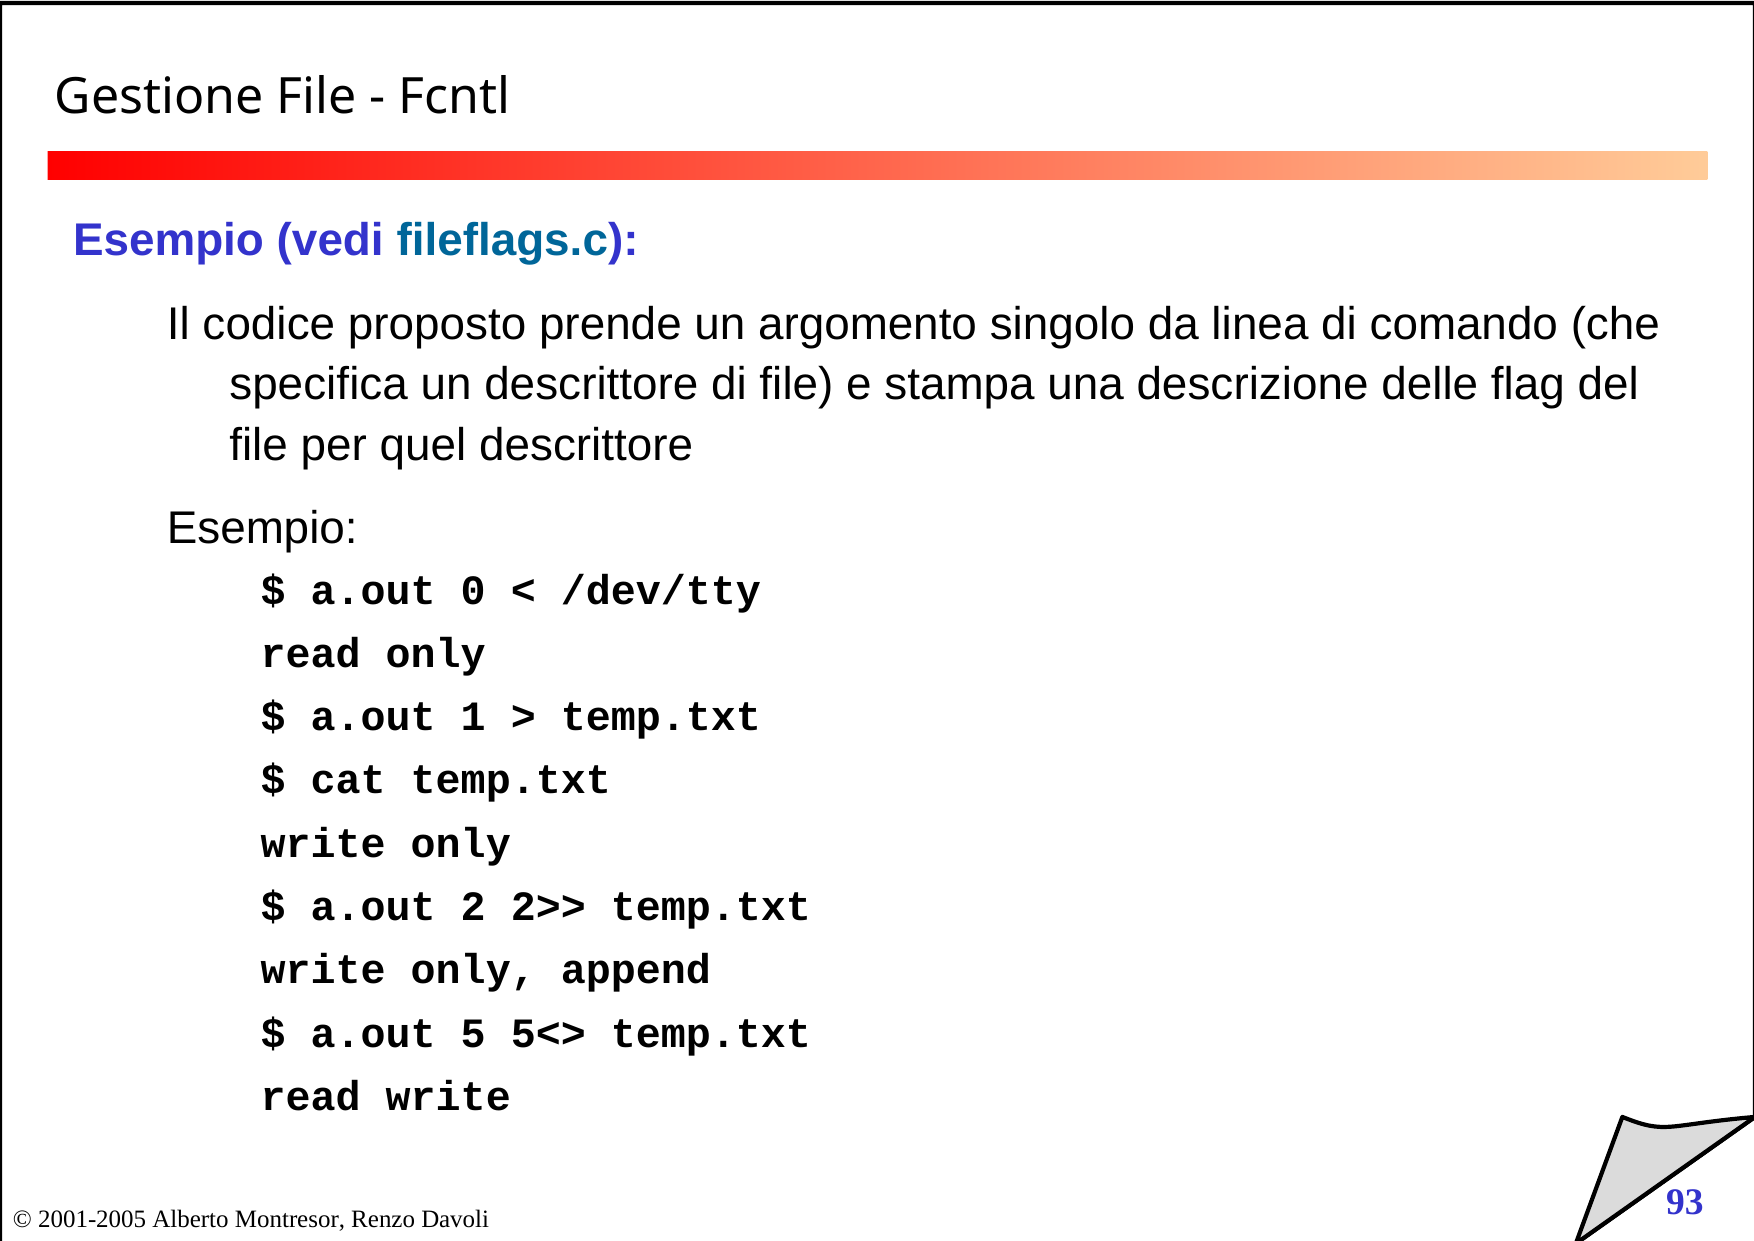

# Gestione File - Fcntl
Esempio (vedi fileflags.c):
Il codice proposto prende un argomento singolo da linea di comando (che specifica un descrittore di file) e stampa una descrizione delle flag del file per quel descrittore
Esempio:
$ a.out 0 < /dev/tty
read only
$ a.out 1 > temp.txt
$ cat temp.txt
write only
$ a.out 2 2>> temp.txt
write only, append
$ a.out 5 5<> temp.txt
read write